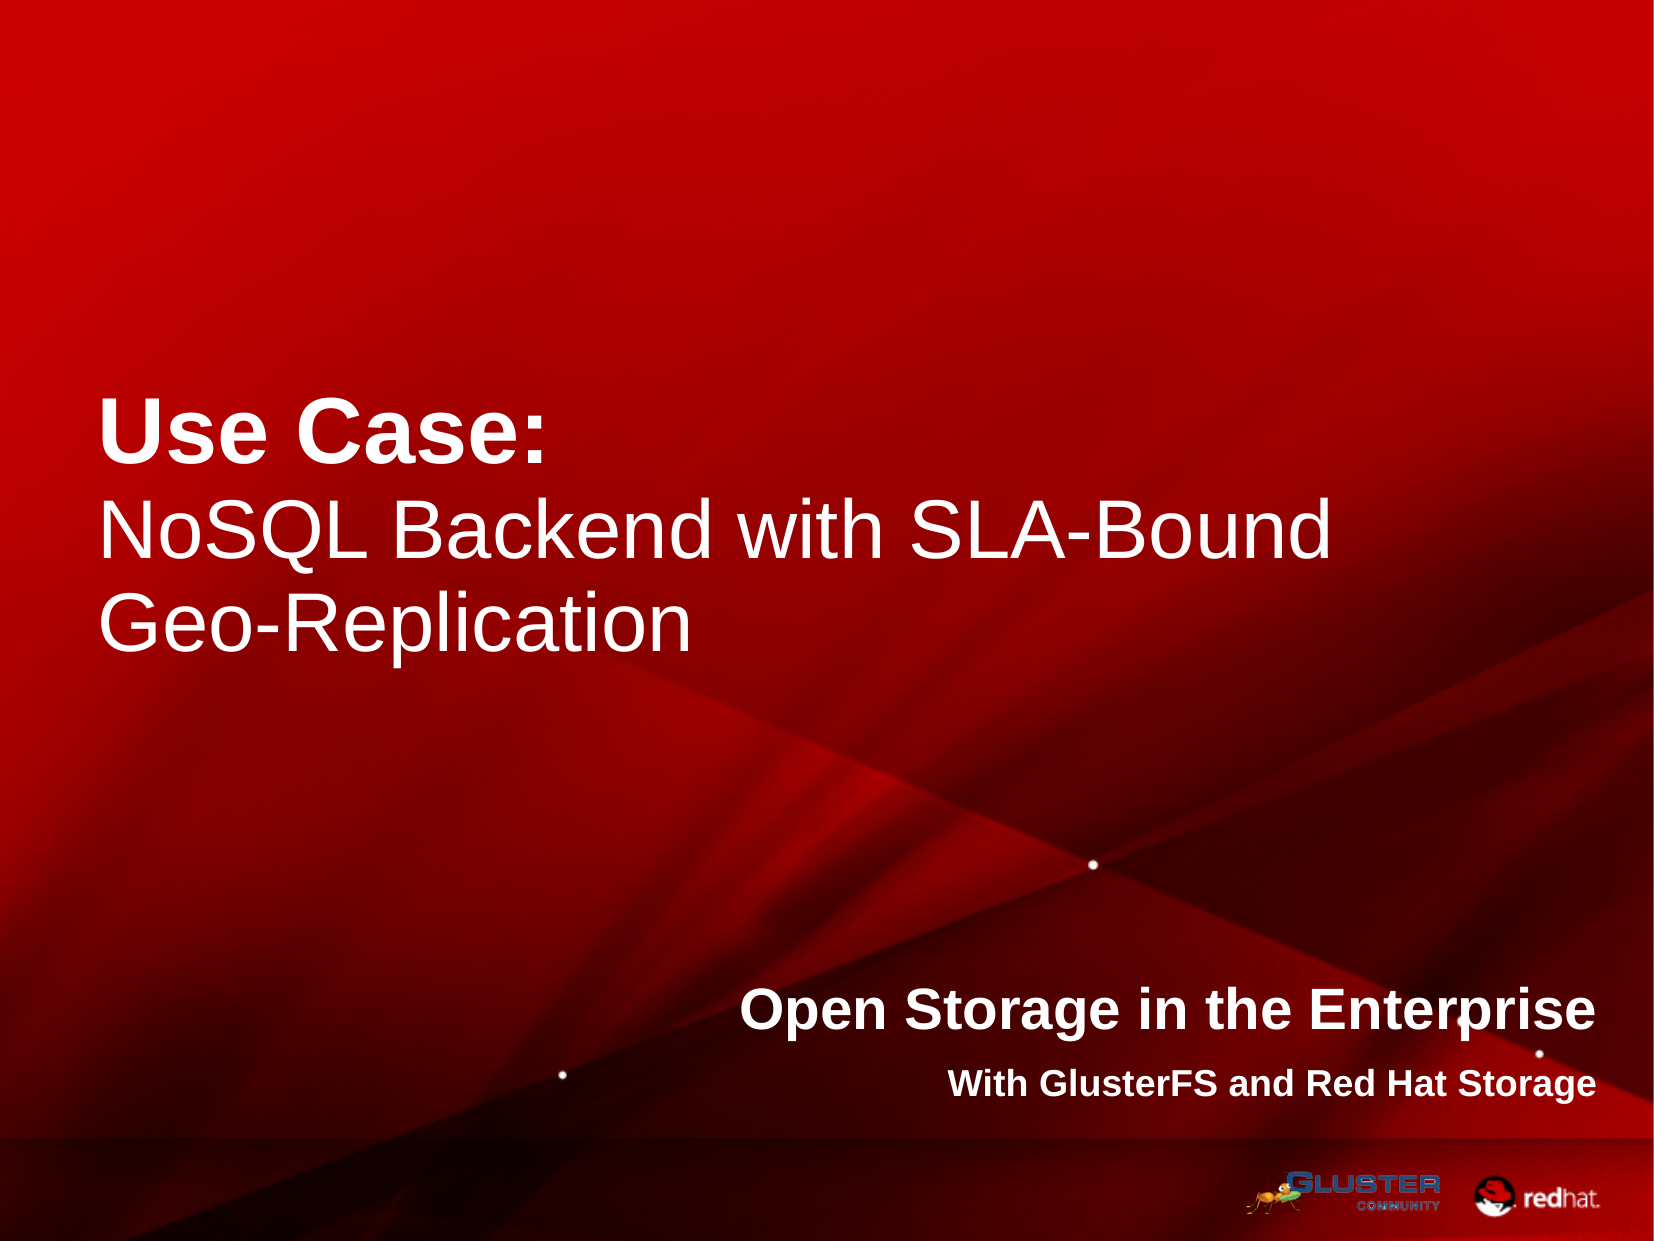

# Use Case: NoSQL Backend with SLA-Bound Geo-Replication
Open Storage in the Enterprise
With GlusterFS and Red Hat Storage